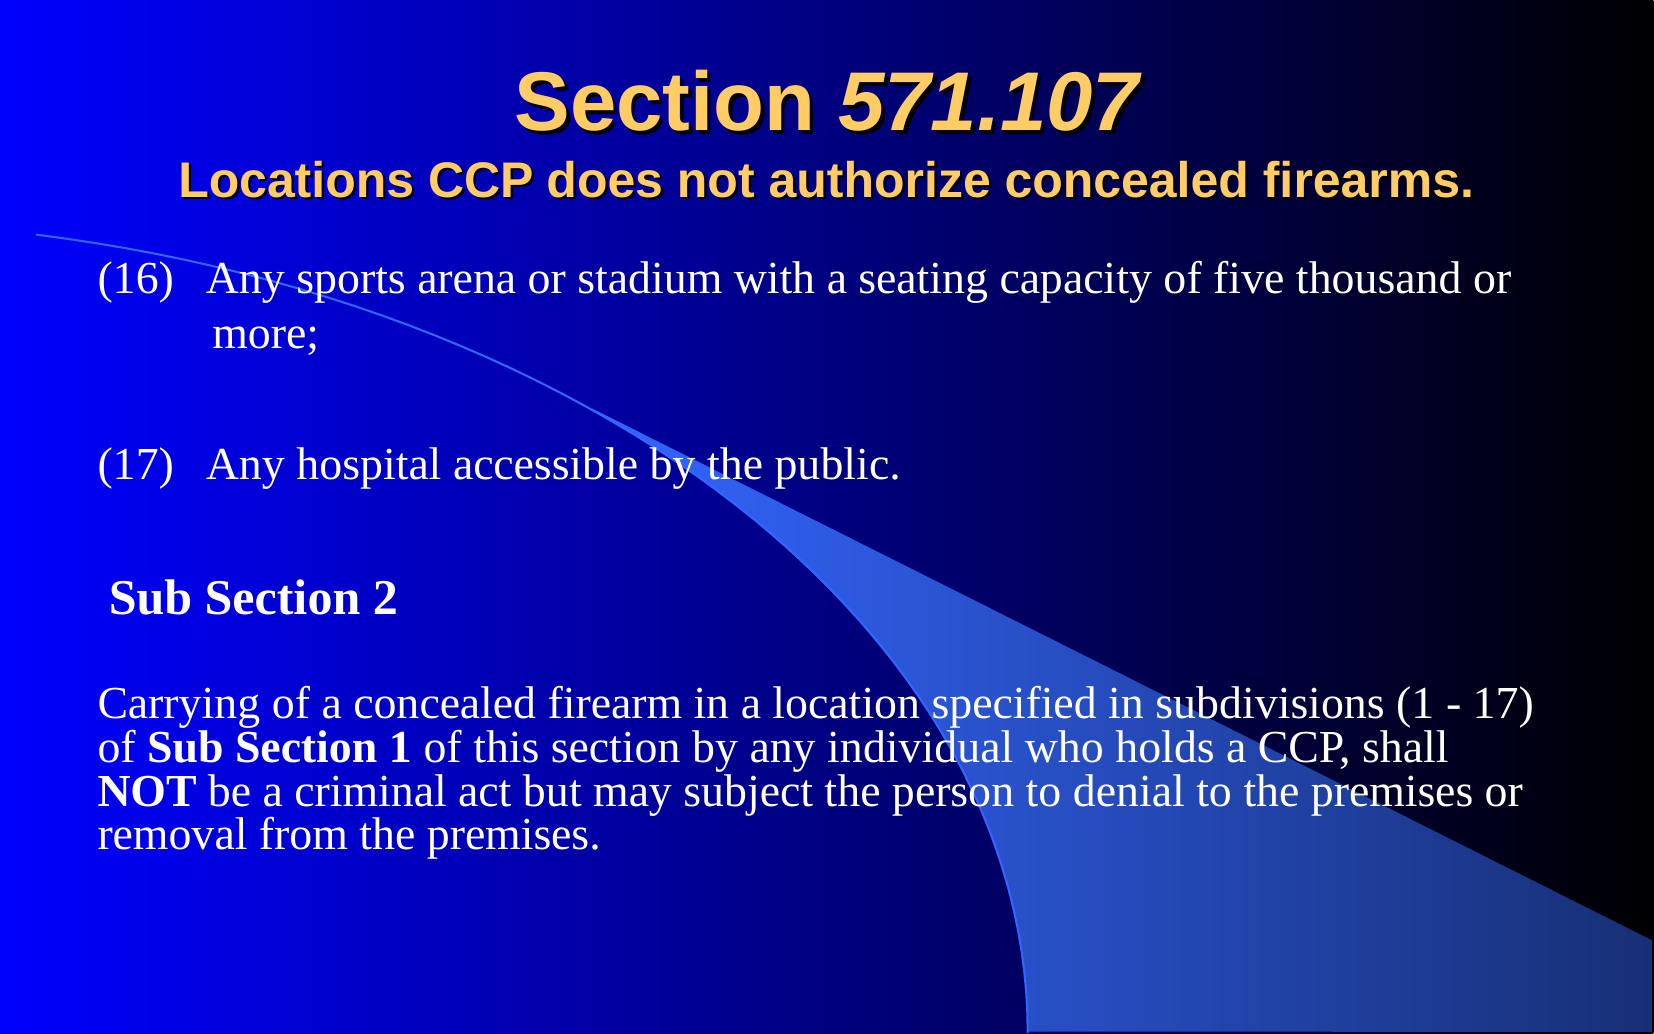

# Section 571.107 Locations CCP does not authorize concealed firearms.
(16) Any sports arena or stadium with a seating capacity of five thousand or more;
(17) Any hospital accessible by the public.
 Sub Section 2
Carrying of a concealed firearm in a location specified in subdivisions (1 - 17) of Sub Section 1 of this section by any individual who holds a CCP, shall NOT be a criminal act but may subject the person to denial to the premises or removal from the premises.